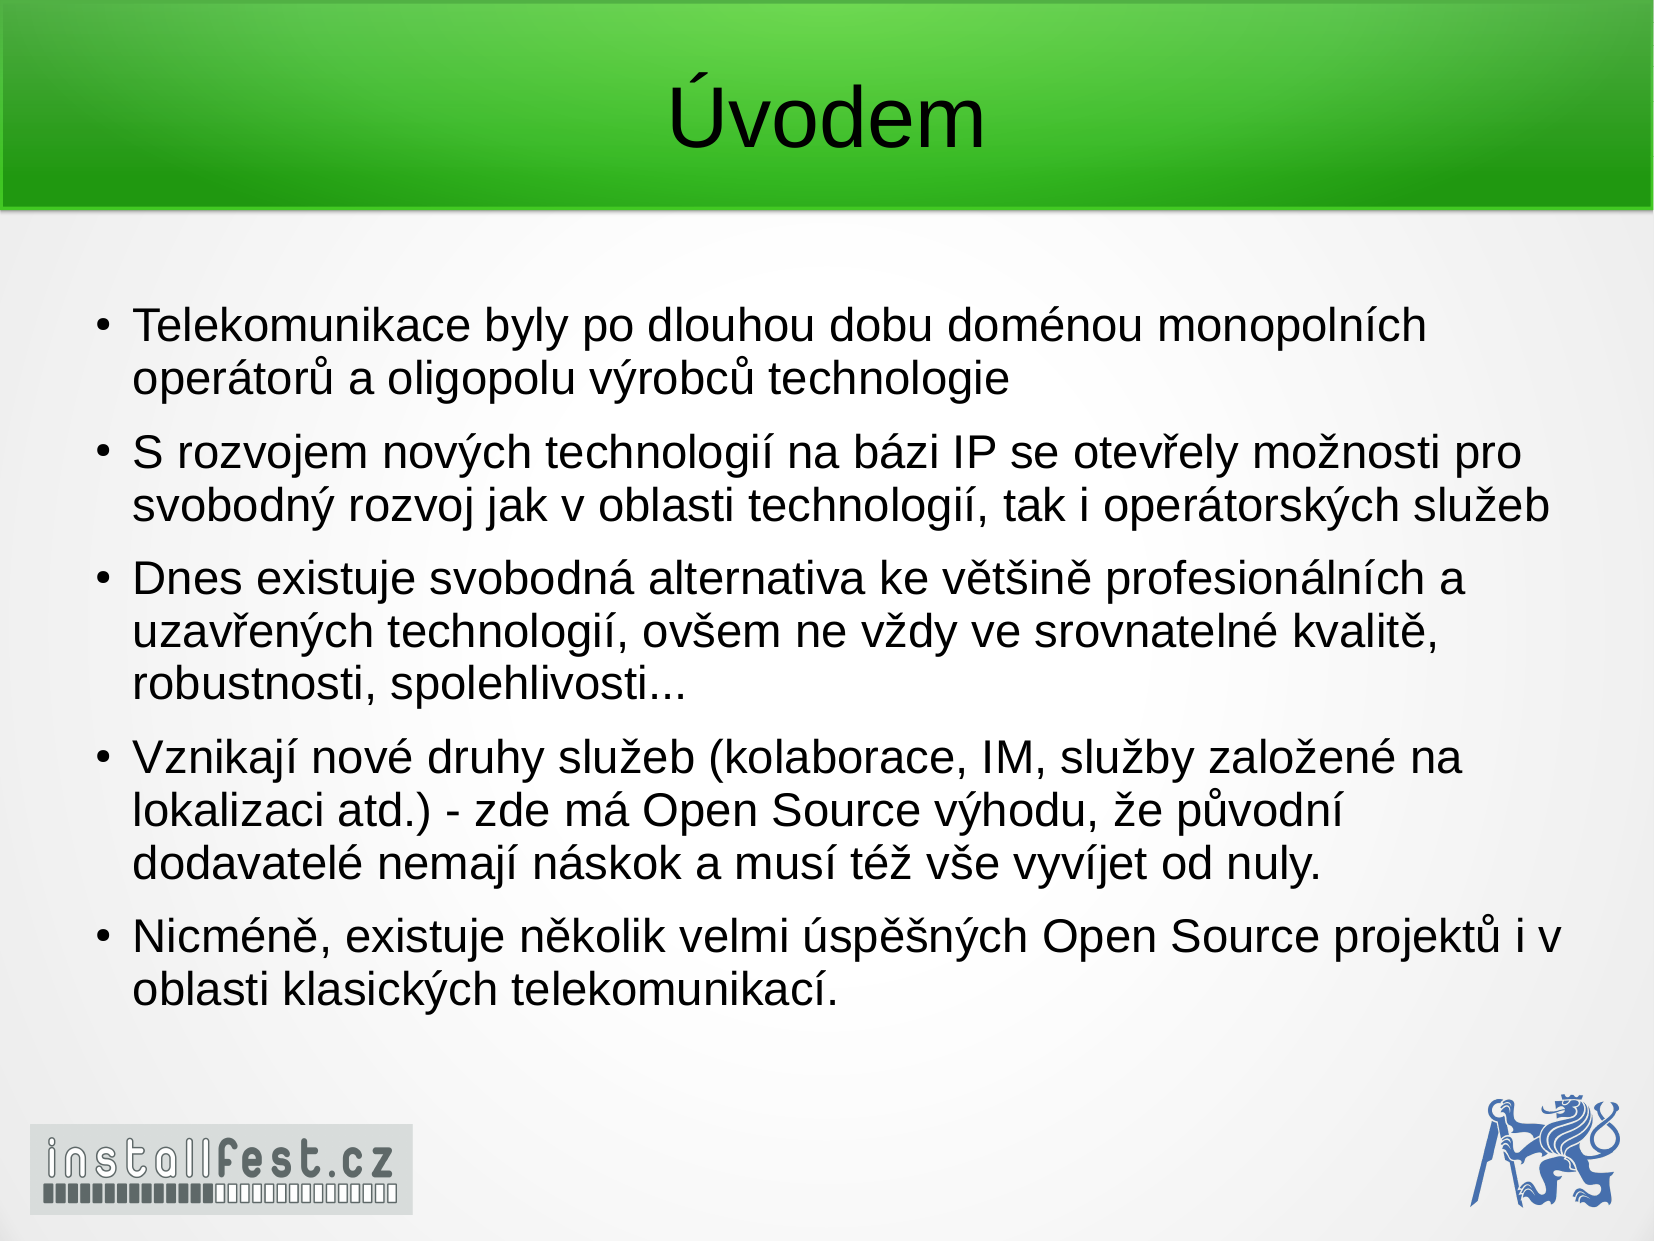

# Úvodem
Telekomunikace byly po dlouhou dobu doménou monopolních operátorů a oligopolu výrobců technologie
S rozvojem nových technologií na bázi IP se otevřely možnosti pro svobodný rozvoj jak v oblasti technologií, tak i operátorských služeb
Dnes existuje svobodná alternativa ke většině profesionálních a uzavřených technologií, ovšem ne vždy ve srovnatelné kvalitě, robustnosti, spolehlivosti...
Vznikají nové druhy služeb (kolaborace, IM, služby založené na lokalizaci atd.) - zde má Open Source výhodu, že původní dodavatelé nemají náskok a musí též vše vyvíjet od nuly.
Nicméně, existuje několik velmi úspěšných Open Source projektů i v oblasti klasických telekomunikací.